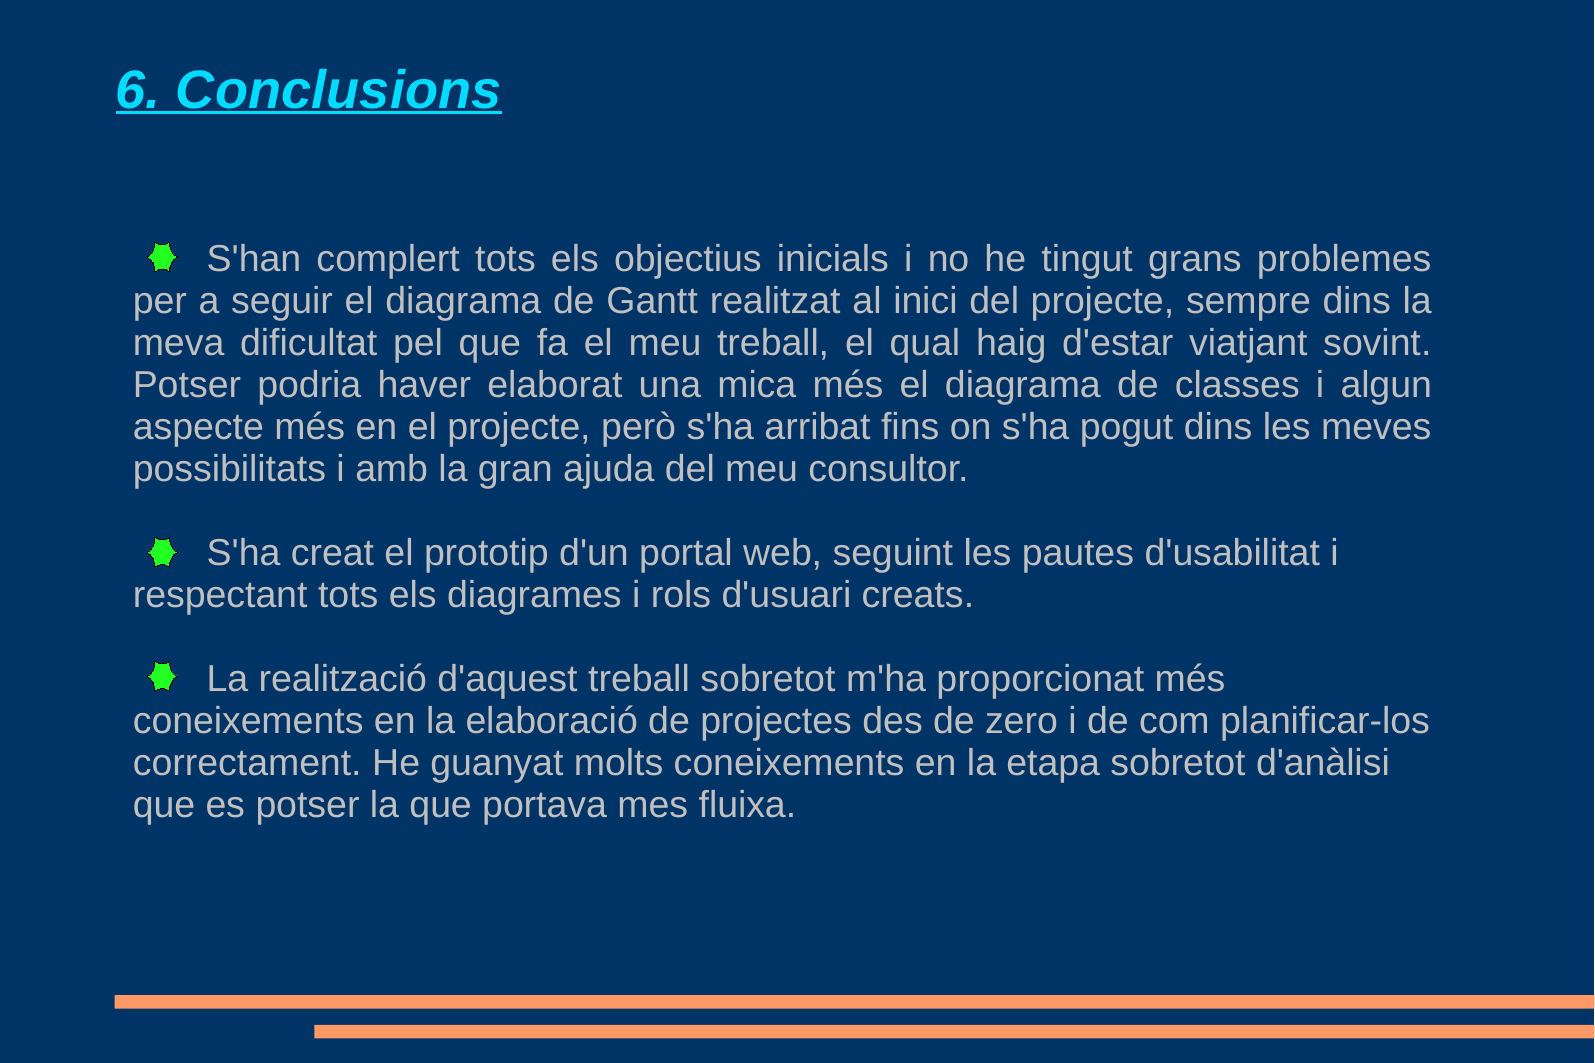

# 6. Conclusions
	S'han complert tots els objectius inicials i no he tingut grans problemes per a seguir el diagrama de Gantt realitzat al inici del projecte, sempre dins la meva dificultat pel que fa el meu treball, el qual haig d'estar viatjant sovint. Potser podria haver elaborat una mica més el diagrama de classes i algun aspecte més en el projecte, però s'ha arribat fins on s'ha pogut dins les meves possibilitats i amb la gran ajuda del meu consultor.
	S'ha creat el prototip d'un portal web, seguint les pautes d'usabilitat i respectant tots els diagrames i rols d'usuari creats.
	La realització d'aquest treball sobretot m'ha proporcionat més coneixements en la elaboració de projectes des de zero i de com planificar-los correctament. He guanyat molts coneixements en la etapa sobretot d'anàlisi que es potser la que portava mes fluixa.